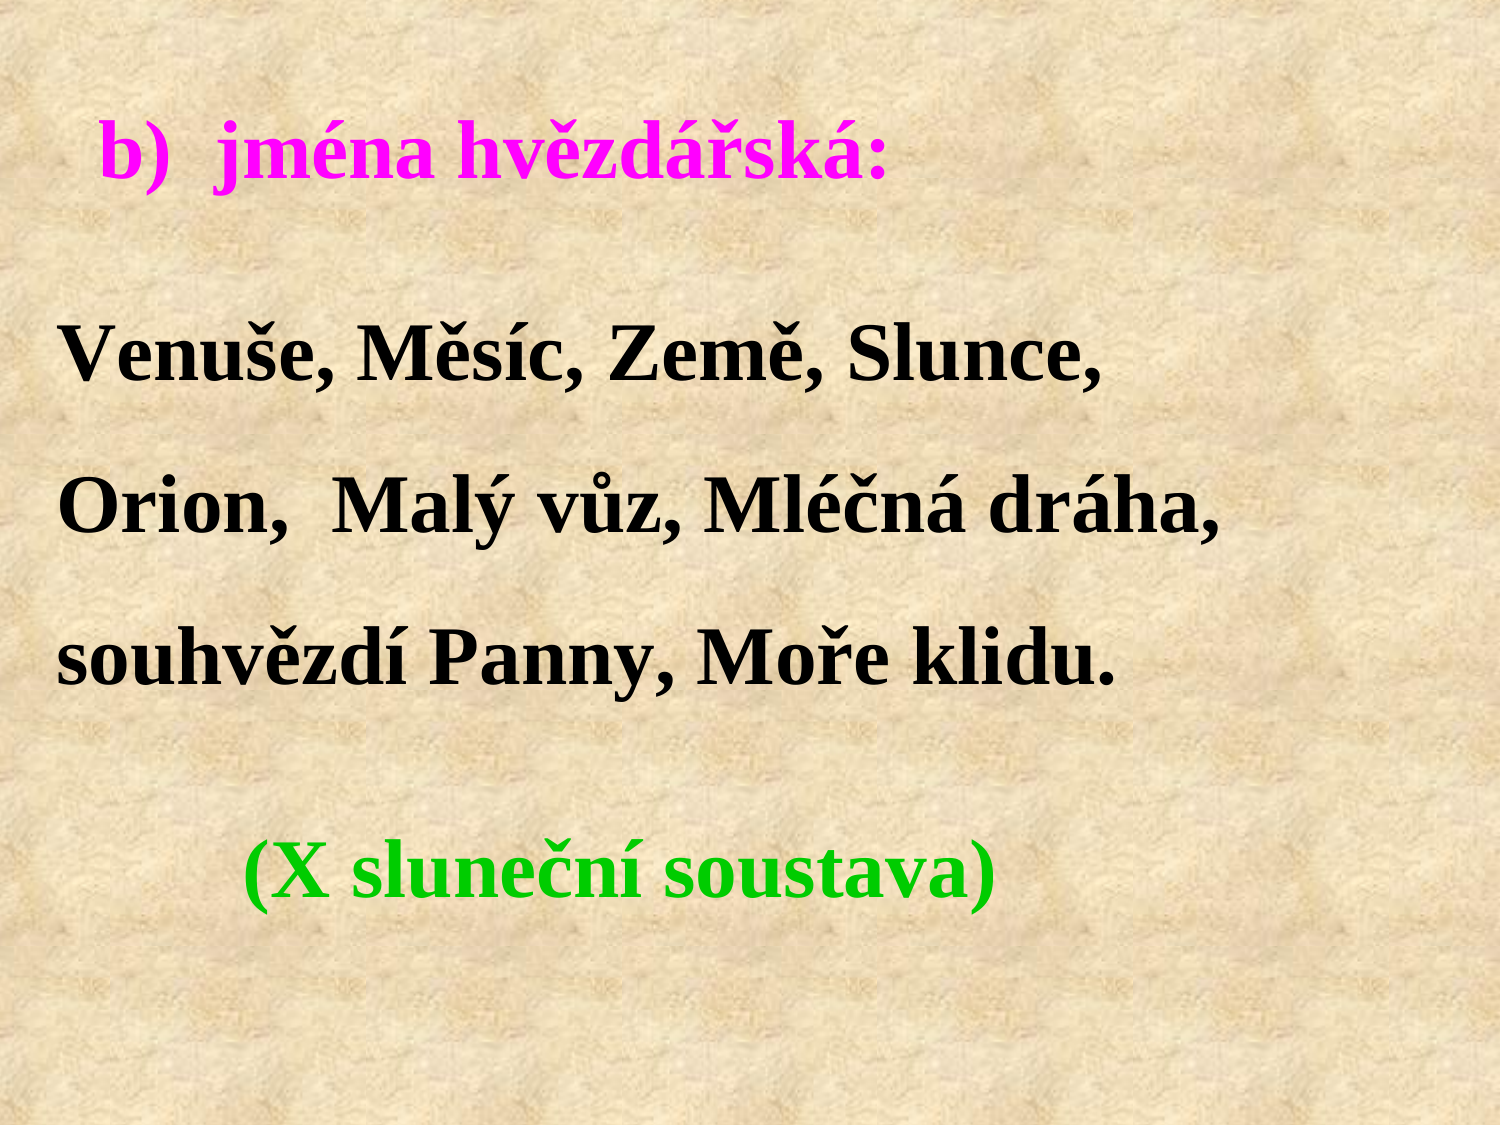

b)  jména hvězdářská:
 Venuše, Měsíc, Země, Slunce,
 Orion, Malý vůz, Mléčná dráha,
 souhvězdí Panny, Moře klidu.
 (X sluneční soustava)